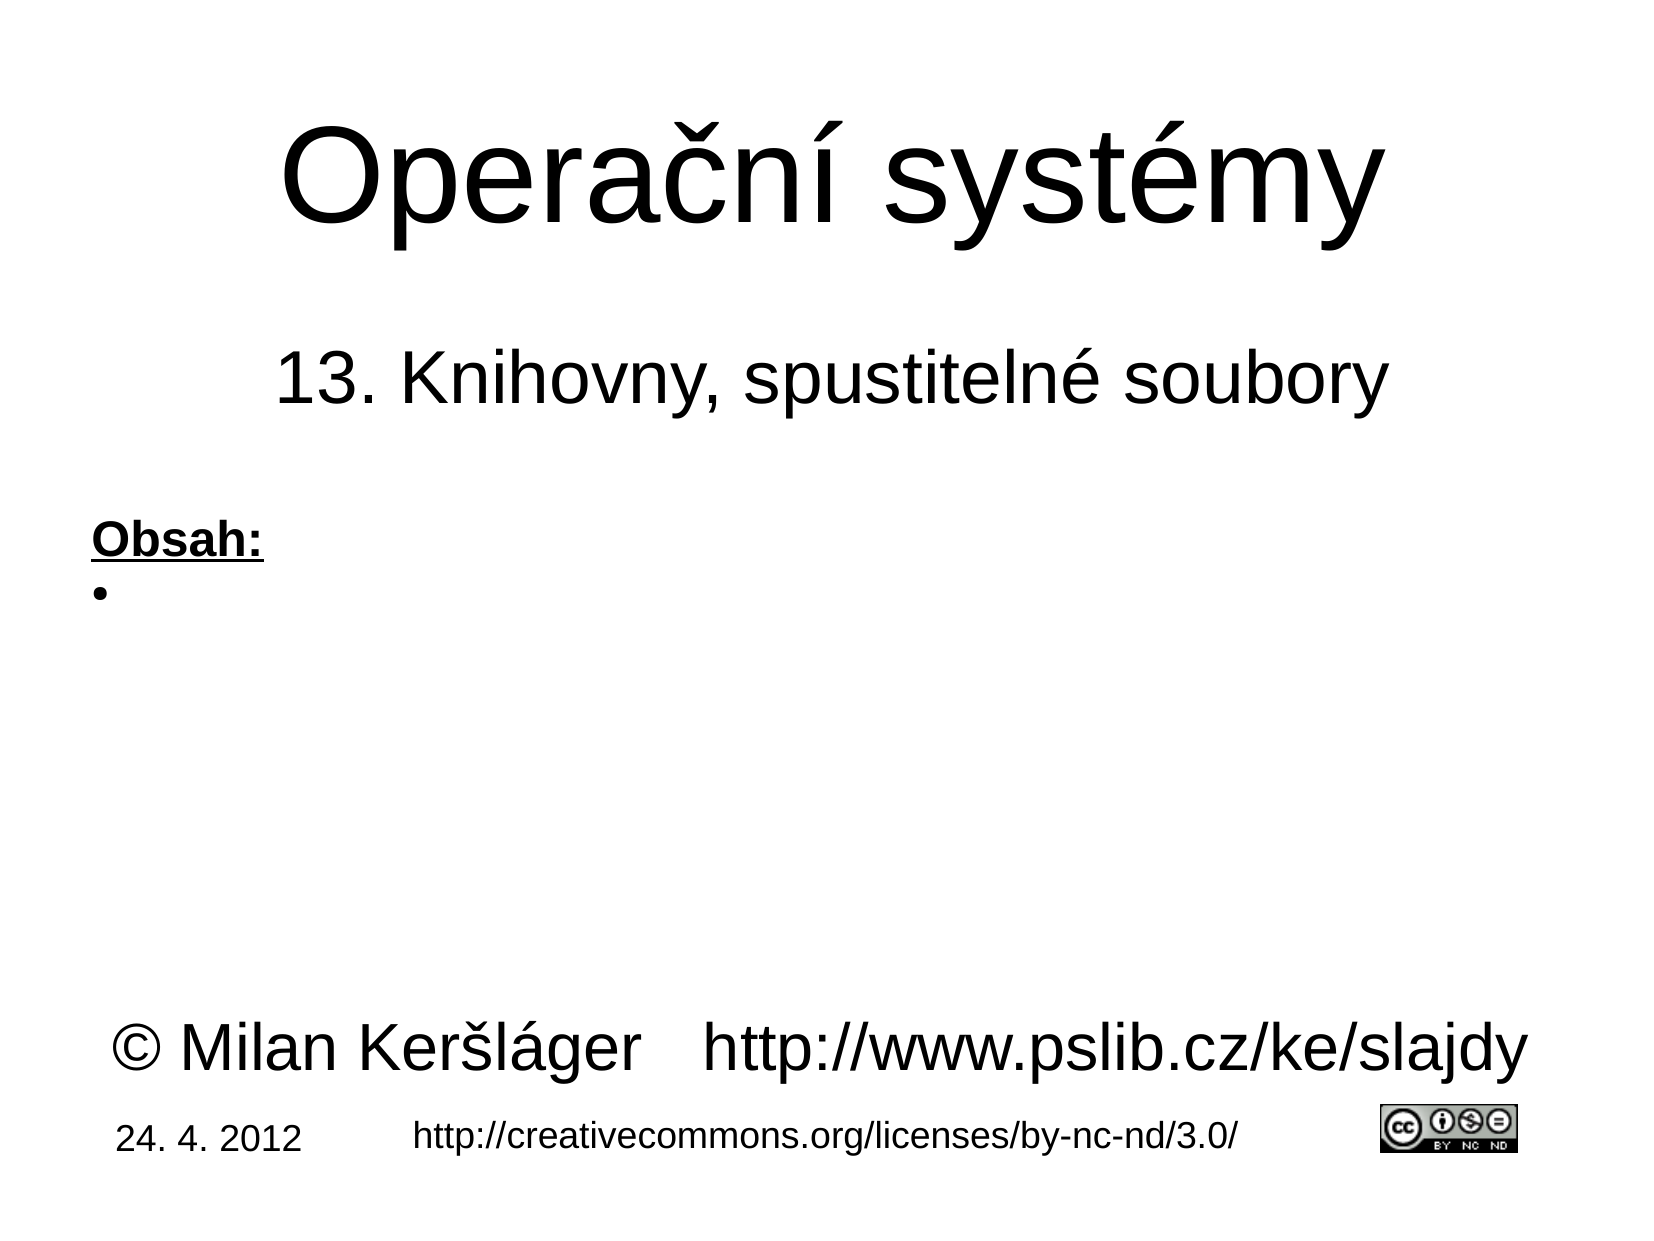

# Operační systémy 13. Knihovny, spustitelné soubory
Obsah:
© Milan Keršláger	http://www.pslib.cz/ke/slajdy
http://creativecommons.org/licenses/by-nc-nd/3.0/
24. 4. 2012